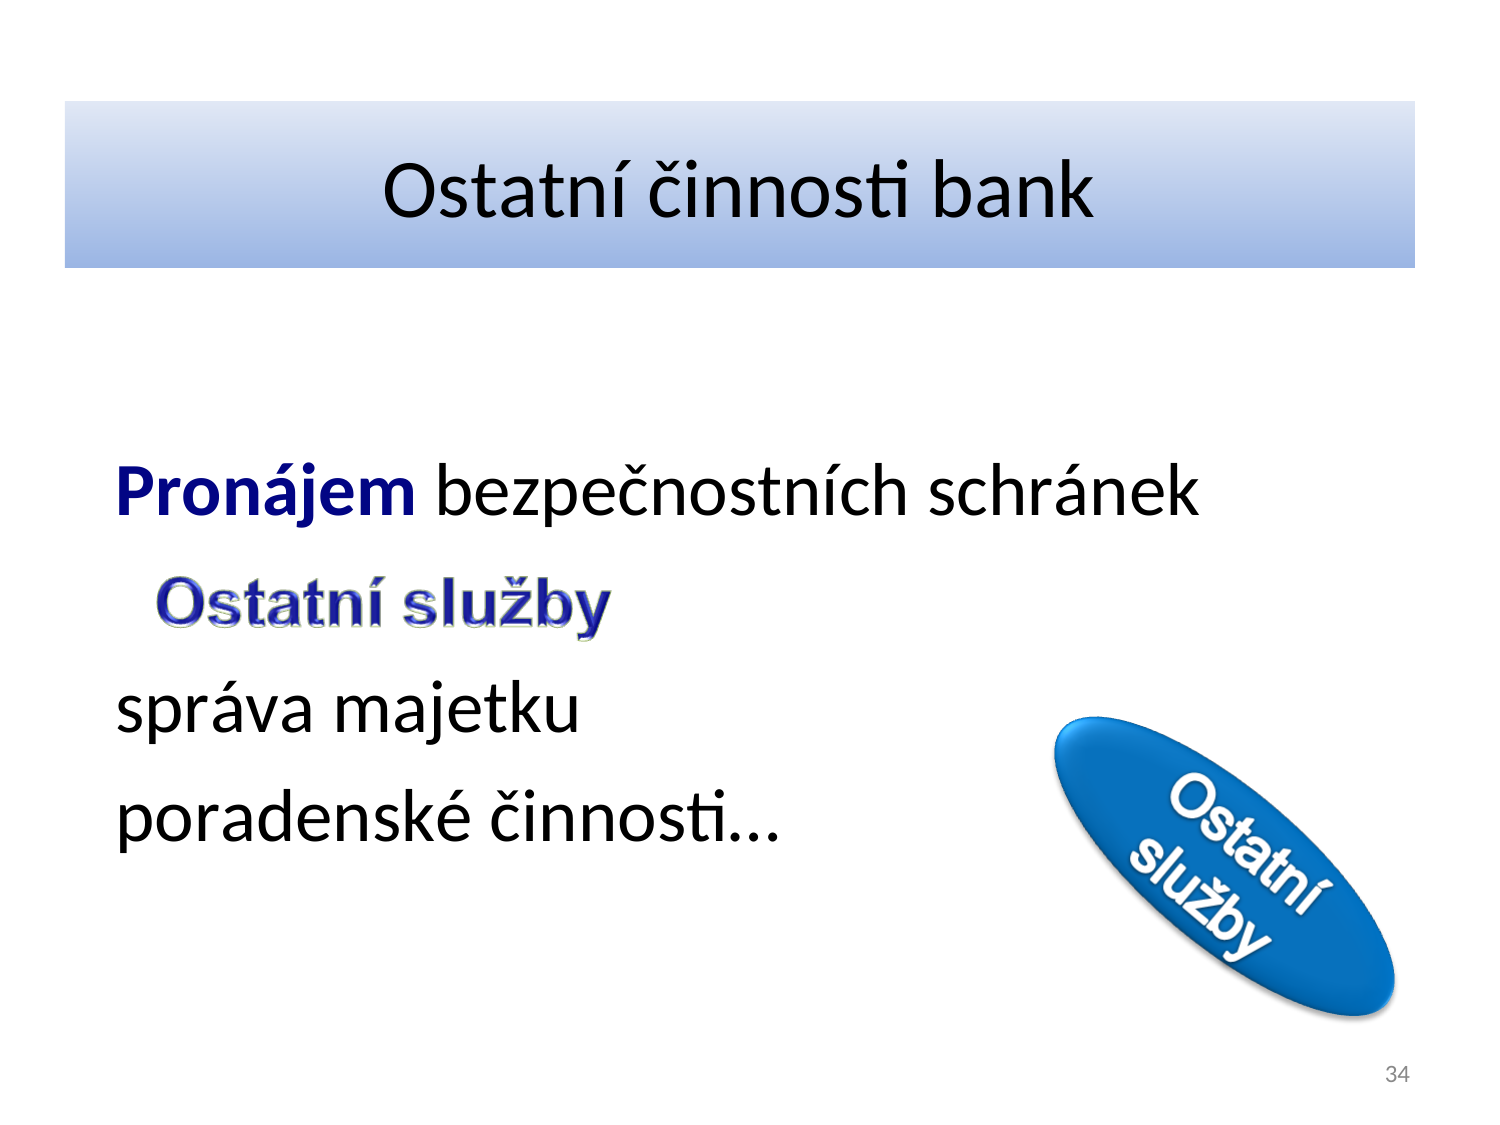

# Ostatní činnosti bank
Pronájem bezpečnostních schránek
správa majetku
poradenské činnosti…